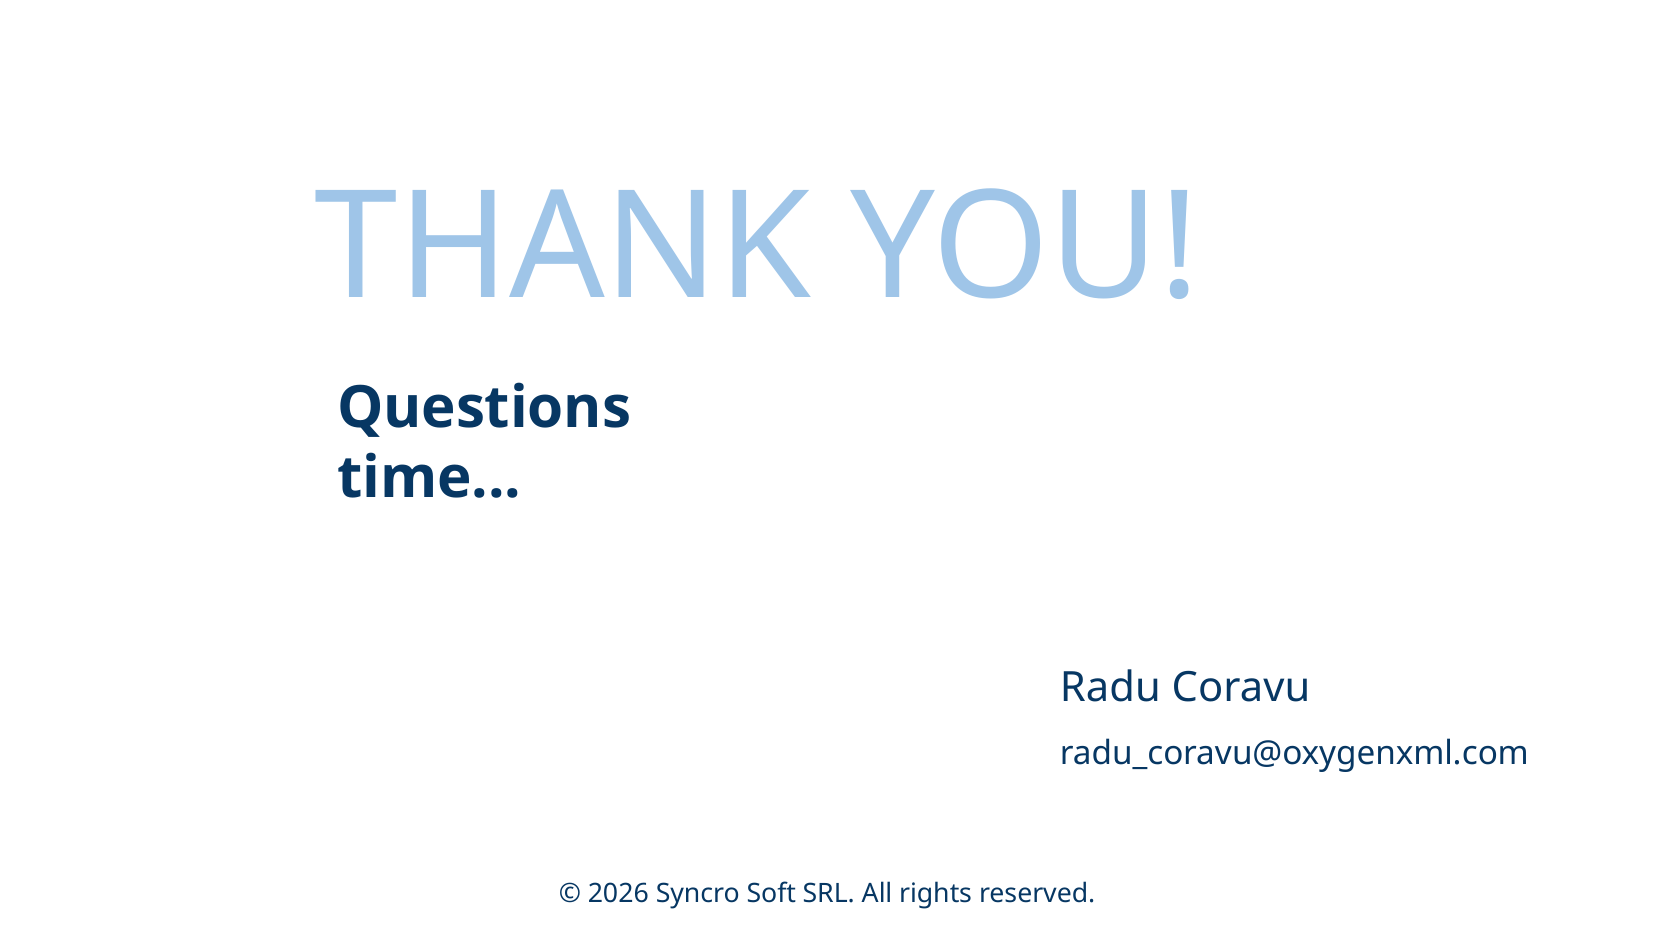

THANK YOU!
# Questions time...
Radu Coravu
radu_coravu@oxygenxml.com
© 2026 Syncro Soft SRL. All rights reserved.